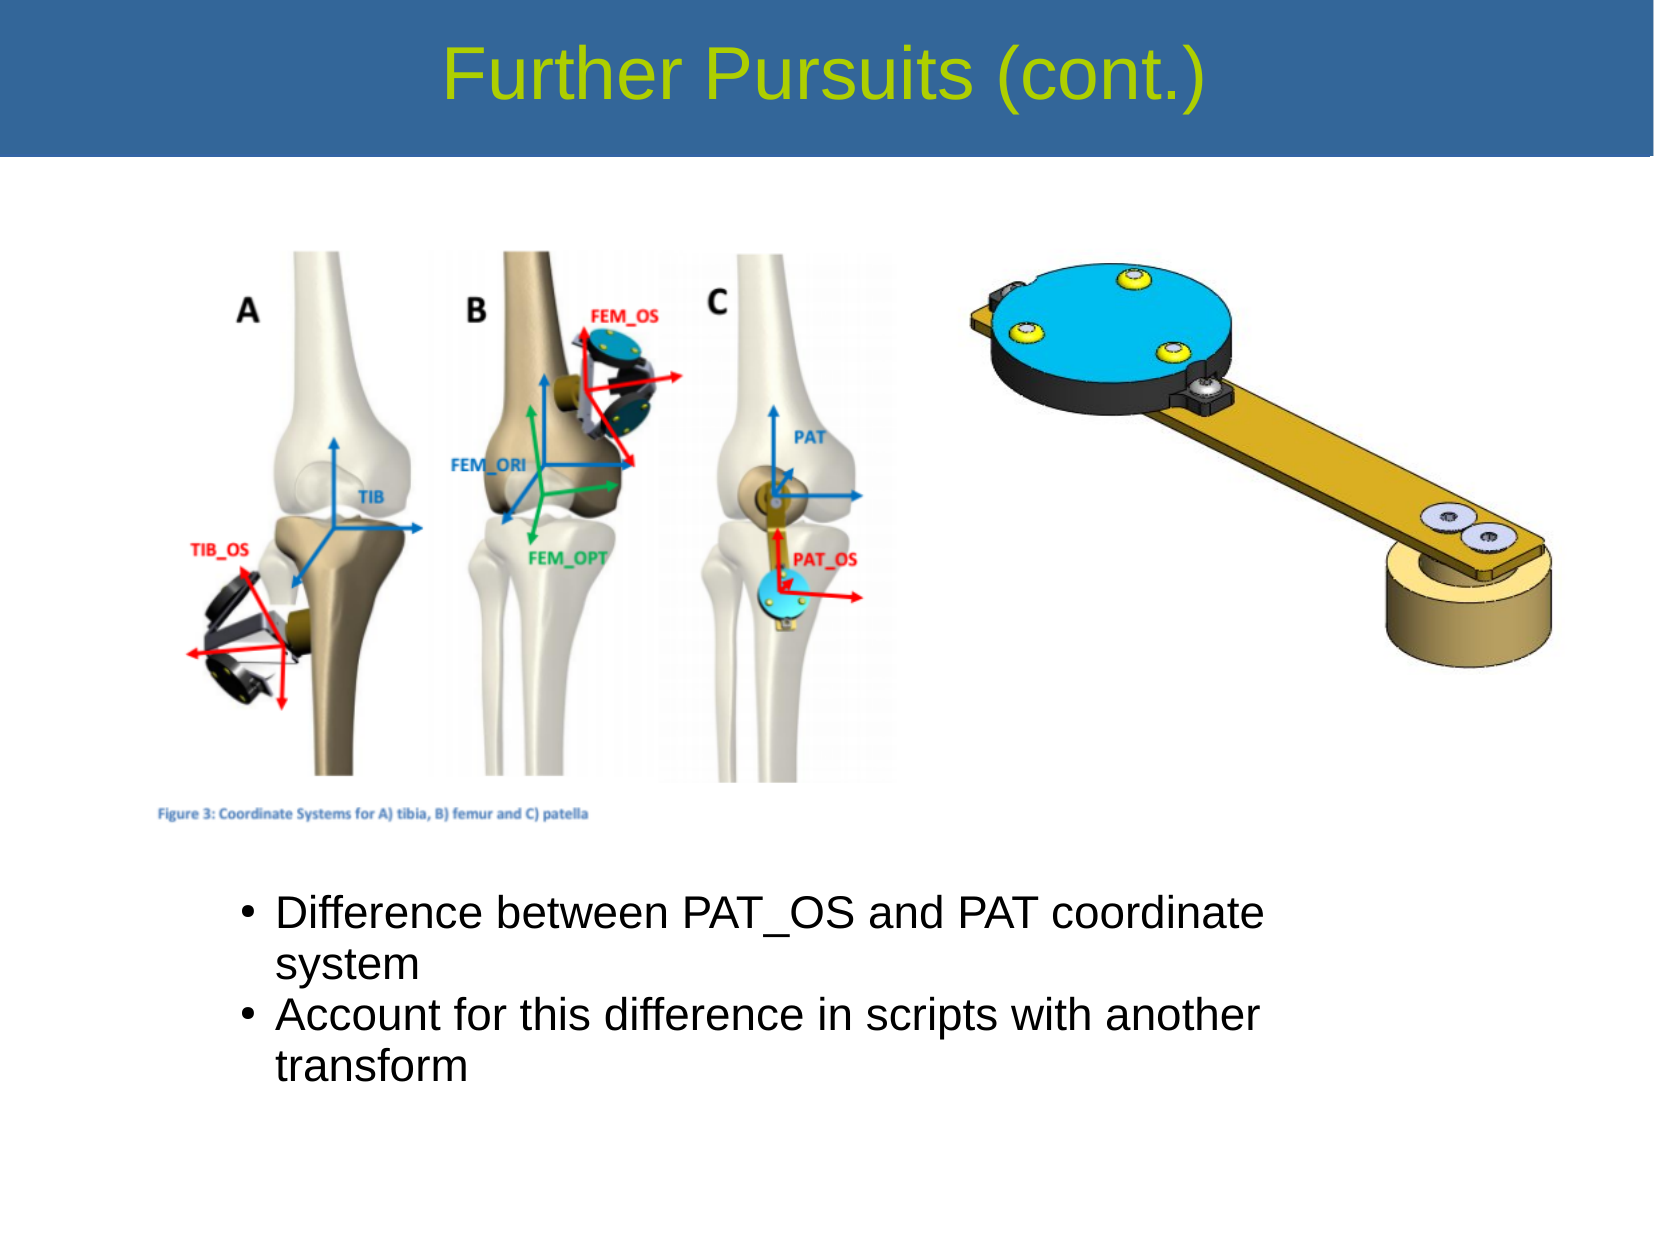

Further Pursuits (cont.)
Difference between PAT_OS and PAT coordinate system
Account for this difference in scripts with another transform